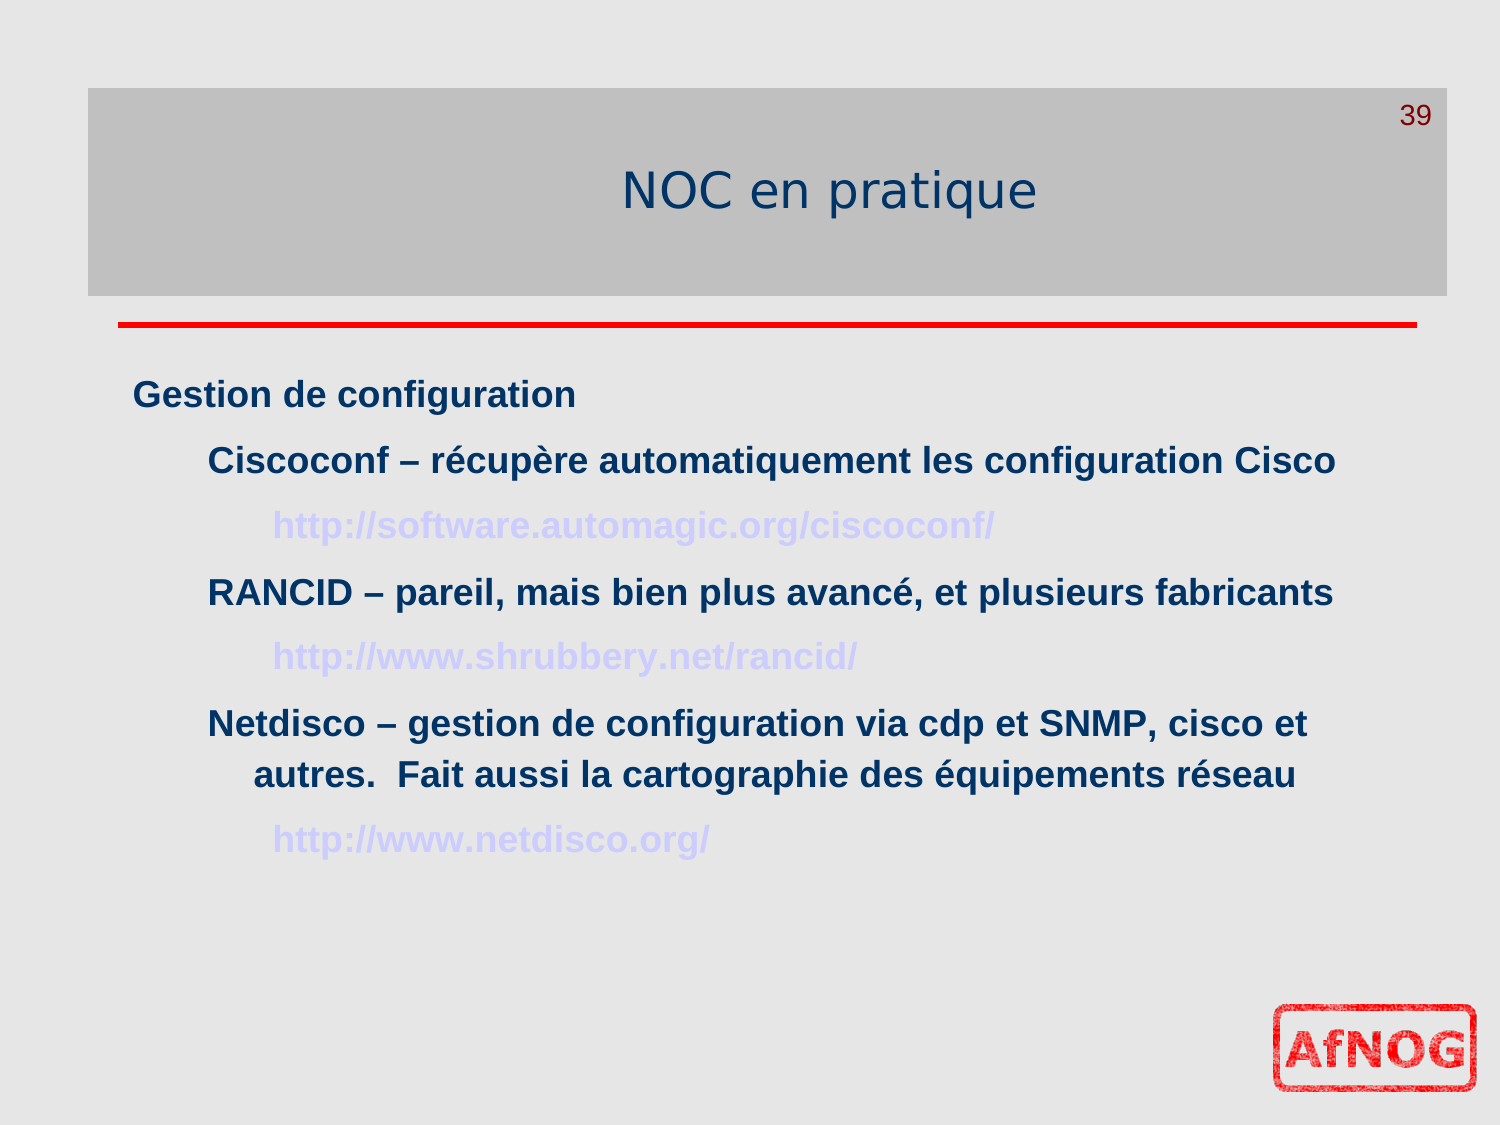

# NOC en pratique
Gestion de configuration
Ciscoconf – récupère automatiquement les configuration Cisco
http://software.automagic.org/ciscoconf/
RANCID – pareil, mais bien plus avancé, et plusieurs fabricants
http://www.shrubbery.net/rancid/
Netdisco – gestion de configuration via cdp et SNMP, cisco et autres. Fait aussi la cartographie des équipements réseau
http://www.netdisco.org/